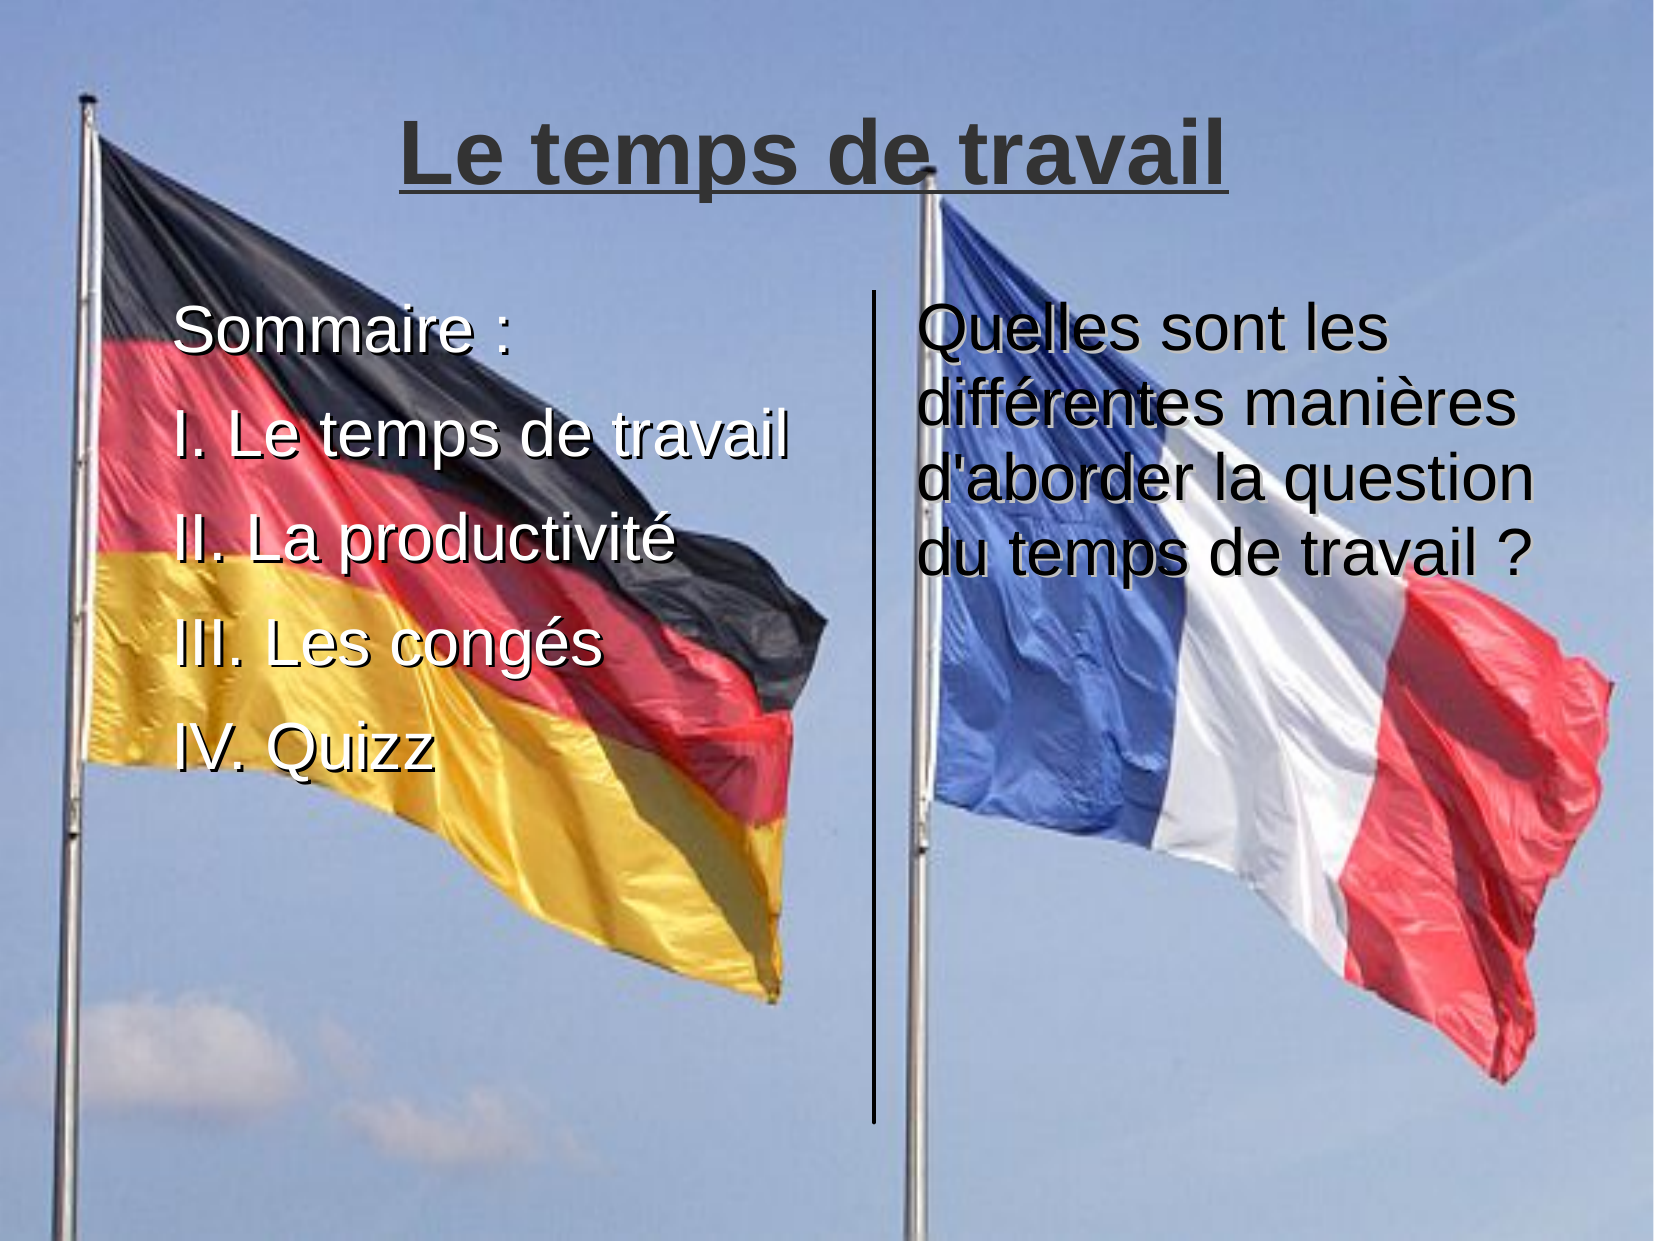

# Le temps de travail
Quelles sont les différentes manières d'aborder la question du temps de travail ?
Sommaire :
I. Le temps de travail
II. La productivité
III. Les congés
IV. Quizz